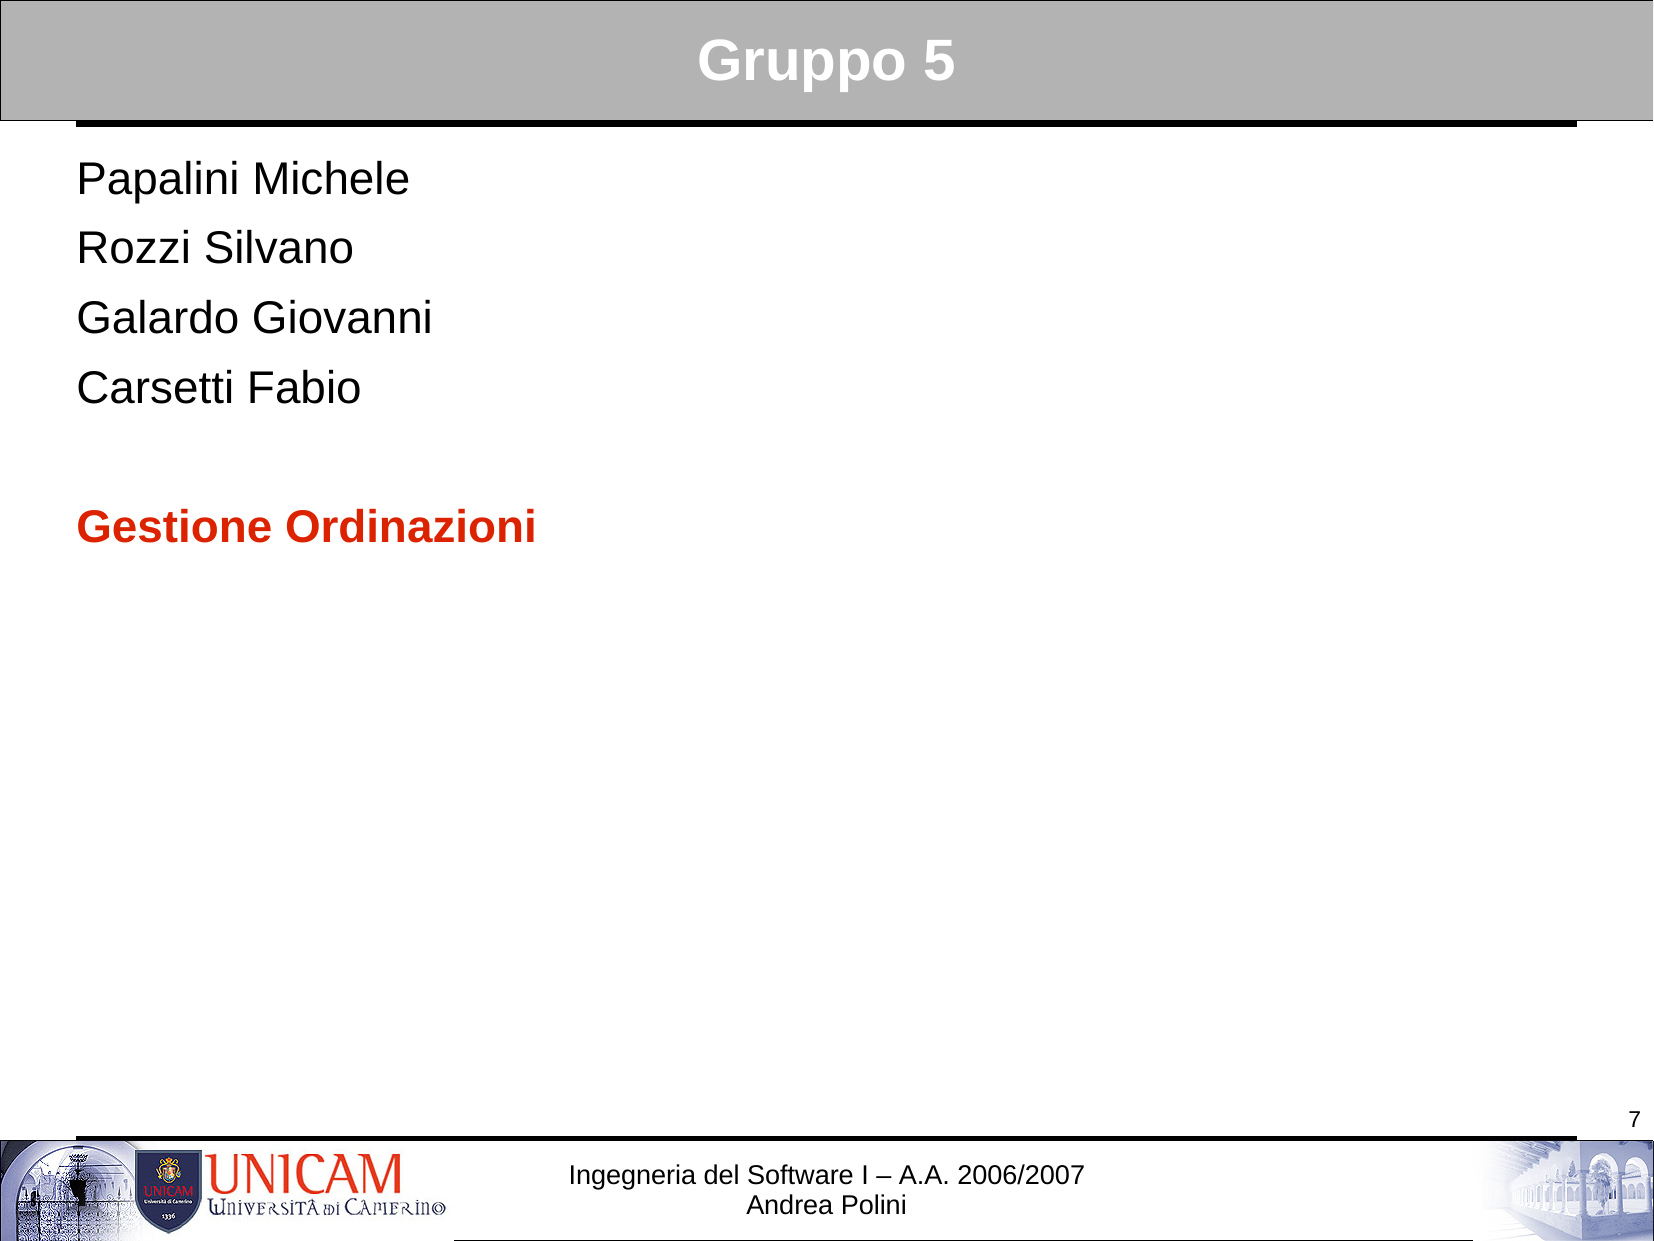

# Gruppo 5
Papalini Michele
Rozzi Silvano
Galardo Giovanni
Carsetti Fabio
Gestione Ordinazioni
7